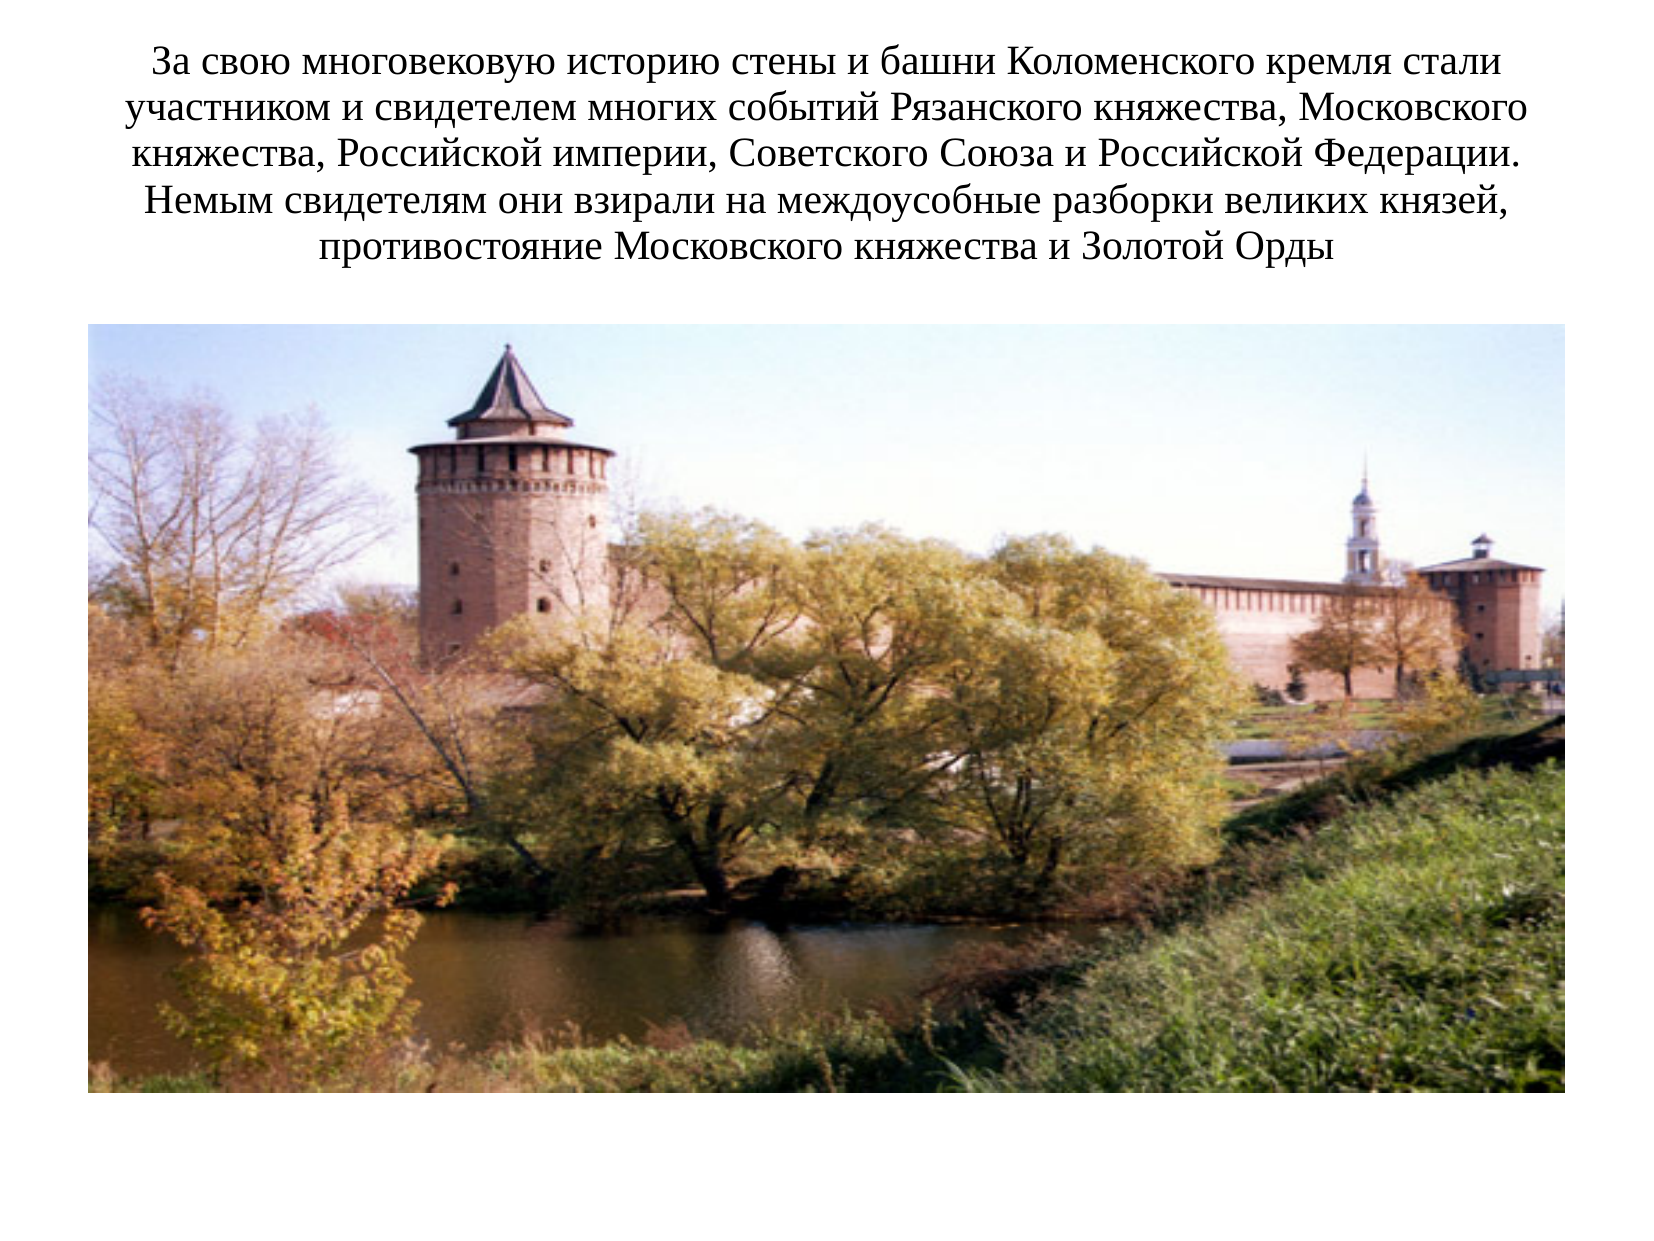

# За свою многовековую историю стены и башни Коломенского кремля стали участником и свидетелем многих событий Рязанского княжества, Московского княжества, Российской империи, Советского Союза и Российской Федерации. Немым свидетелям они взирали на междоусобные разборки великих князей, противостояние Московского княжества и Золотой Орды